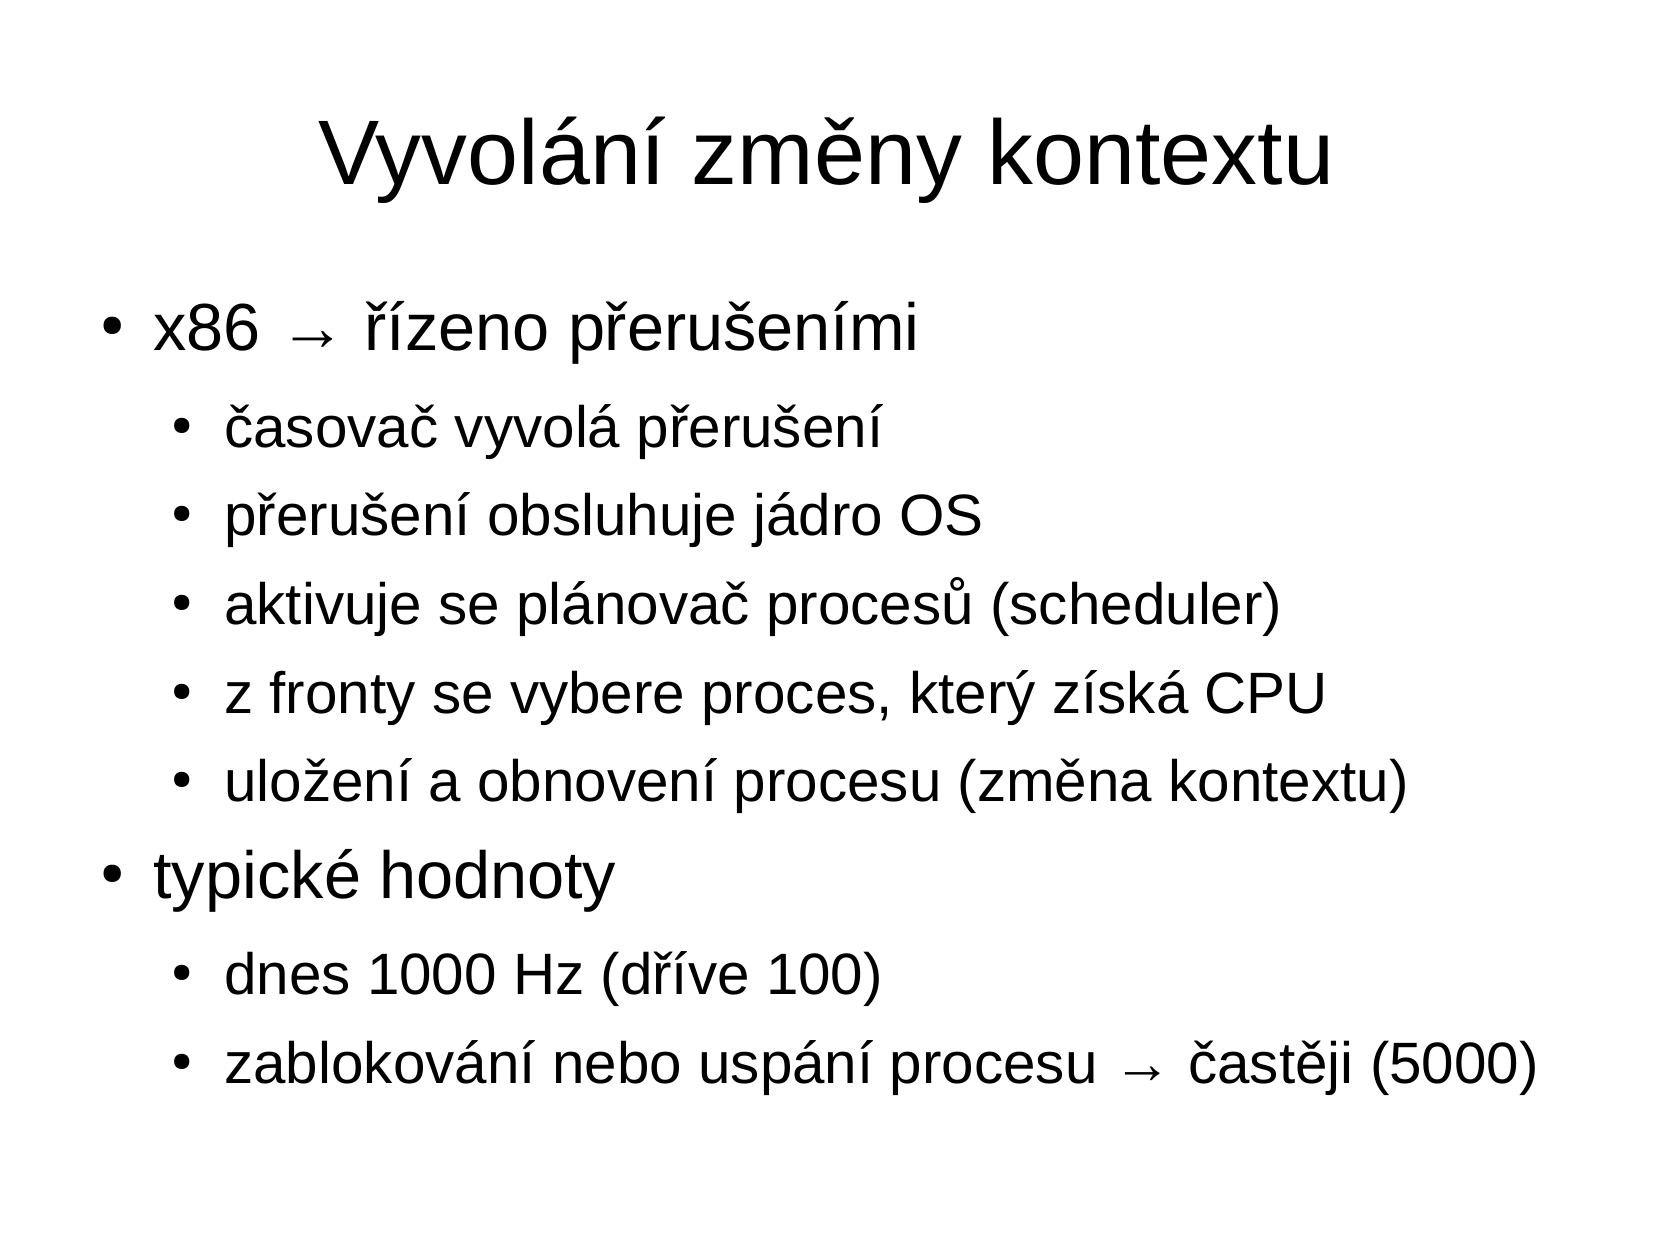

# Vyvolání změny kontextu
x86 → řízeno přerušeními
časovač vyvolá přerušení
přerušení obsluhuje jádro OS
aktivuje se plánovač procesů (scheduler)
z fronty se vybere proces, který získá CPU
uložení a obnovení procesu (změna kontextu)
typické hodnoty
dnes 1000 Hz (dříve 100)
zablokování nebo uspání procesu → častěji (5000)